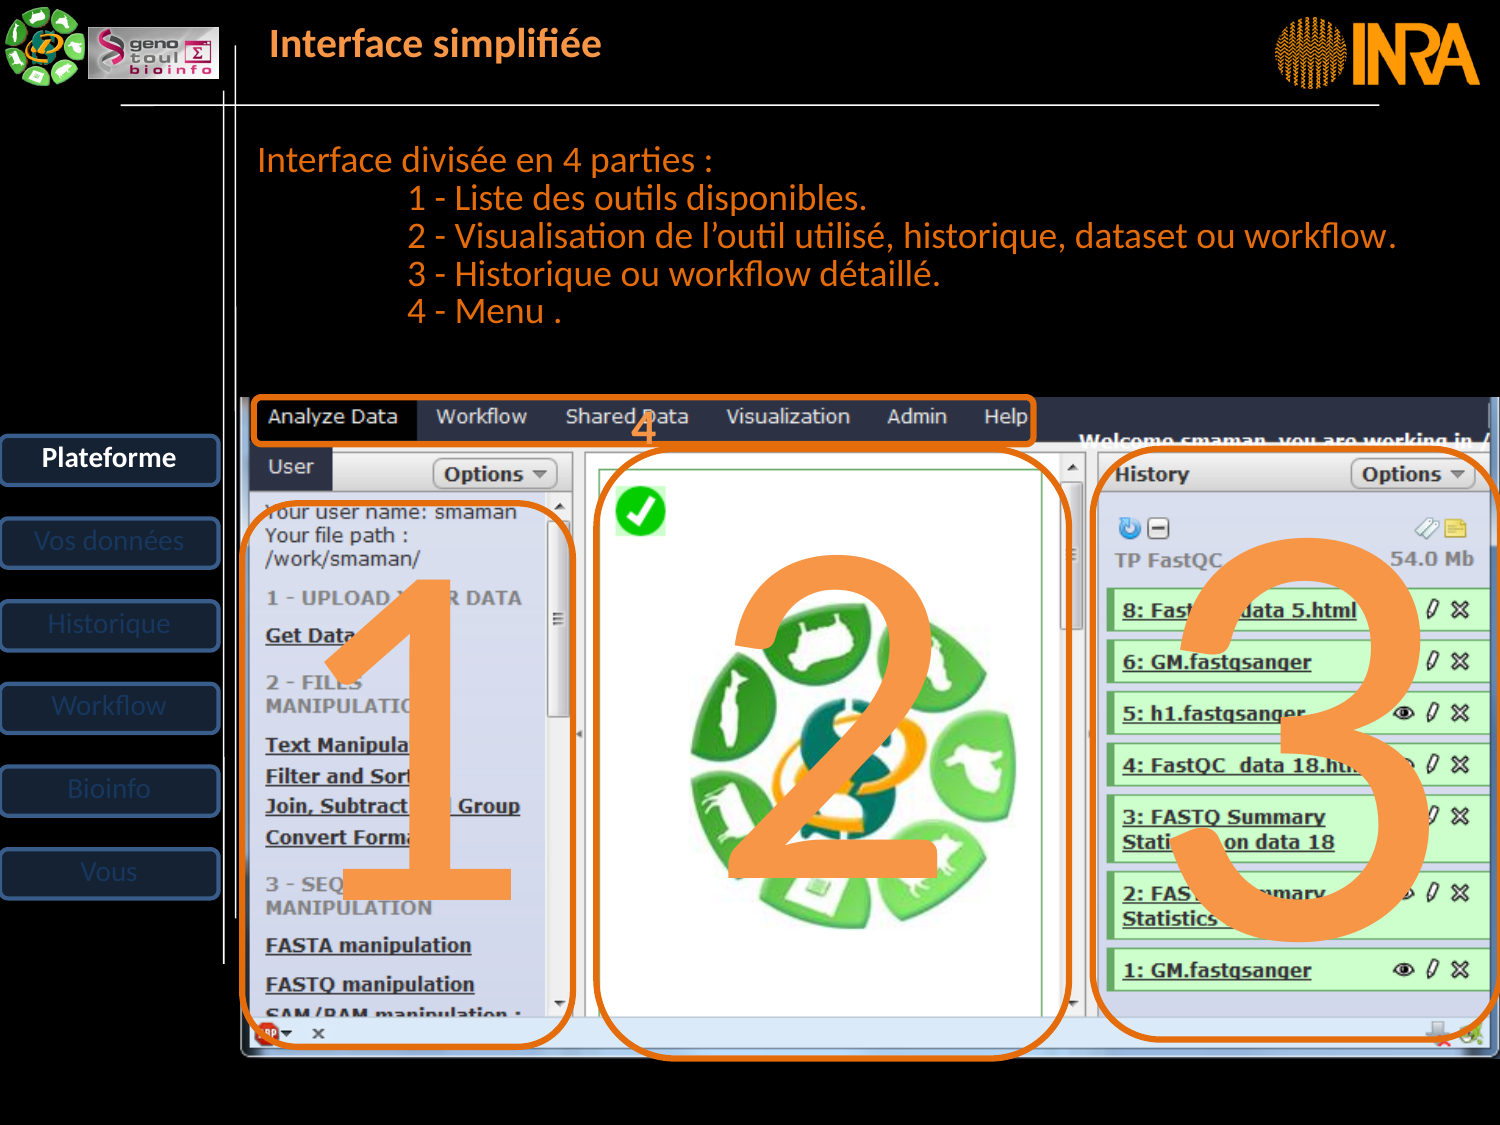

Interface simplifiée
Interface divisée en 4 parties :
1 - Liste des outils disponibles.
2 - Visualisation de l’outil utilisé, historique, dataset ou workflow.
3 - Historique ou workflow détaillé.
4 - Menu .
4
Plateforme
2
3
1
Vos données
Historique
Workflow
Bioinfo
Vous